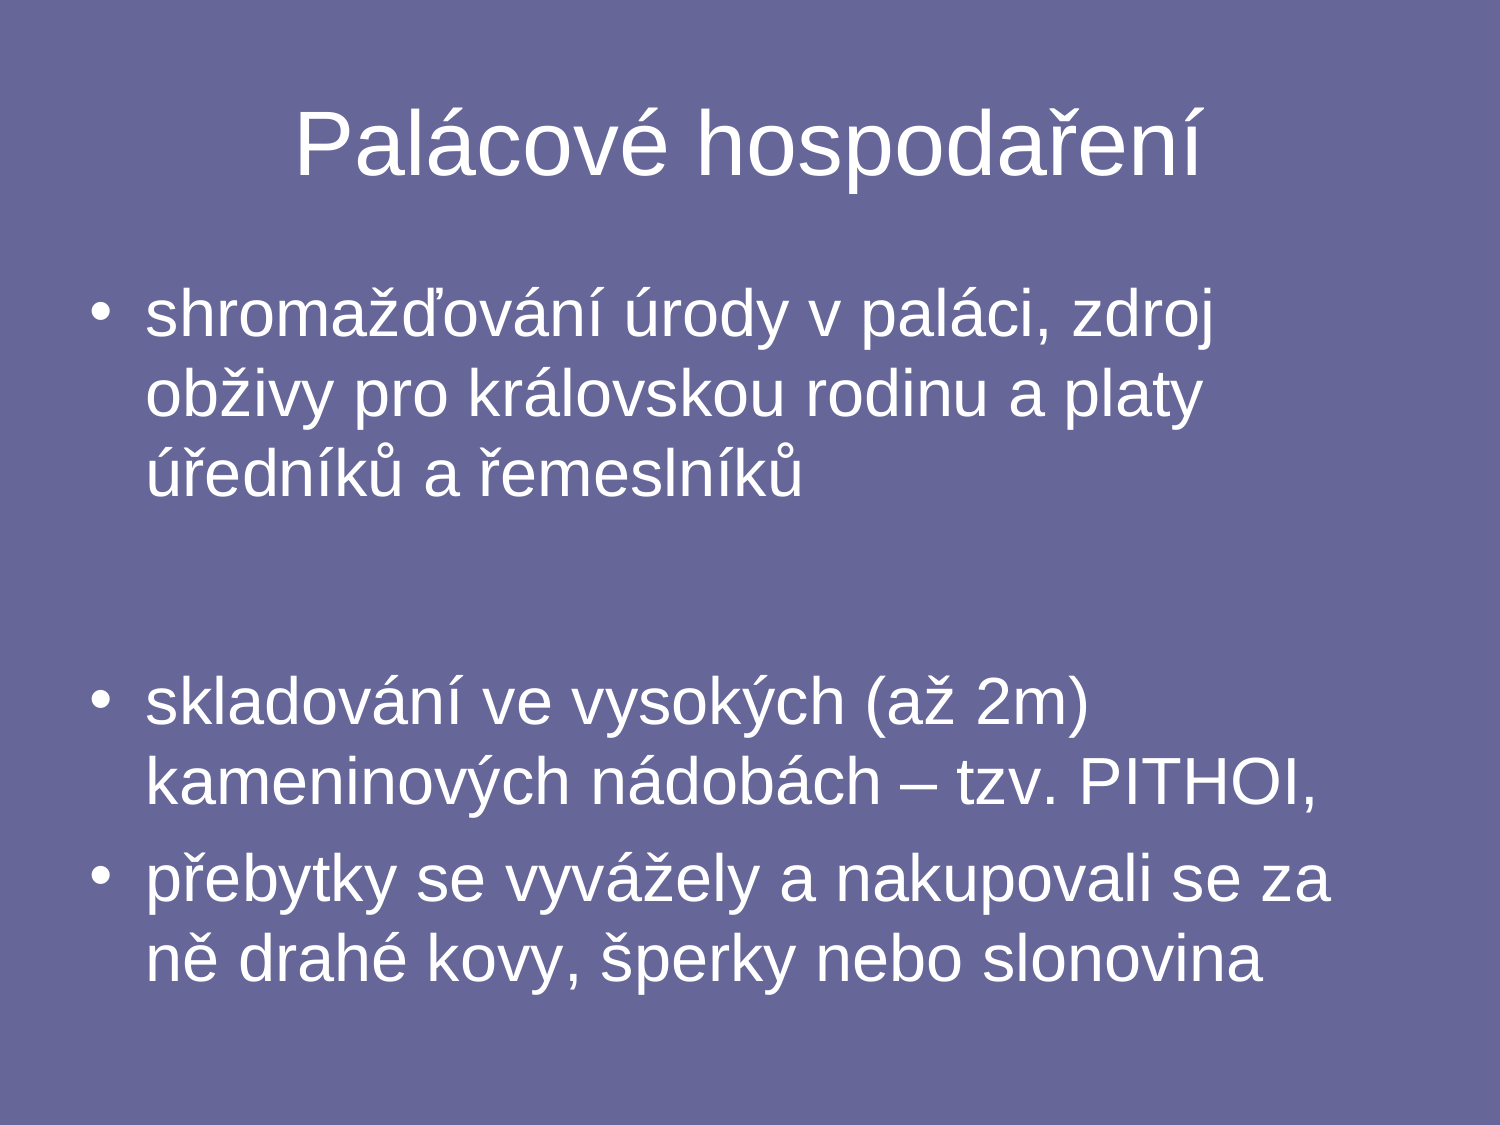

# Palácové hospodaření
shromažďování úrody v paláci, zdroj obživy pro královskou rodinu a platy úředníků a řemeslníků
skladování ve vysokých (až 2m) kameninových nádobách – tzv. PITHOI,
přebytky se vyvážely a nakupovali se za ně drahé kovy, šperky nebo slonovina